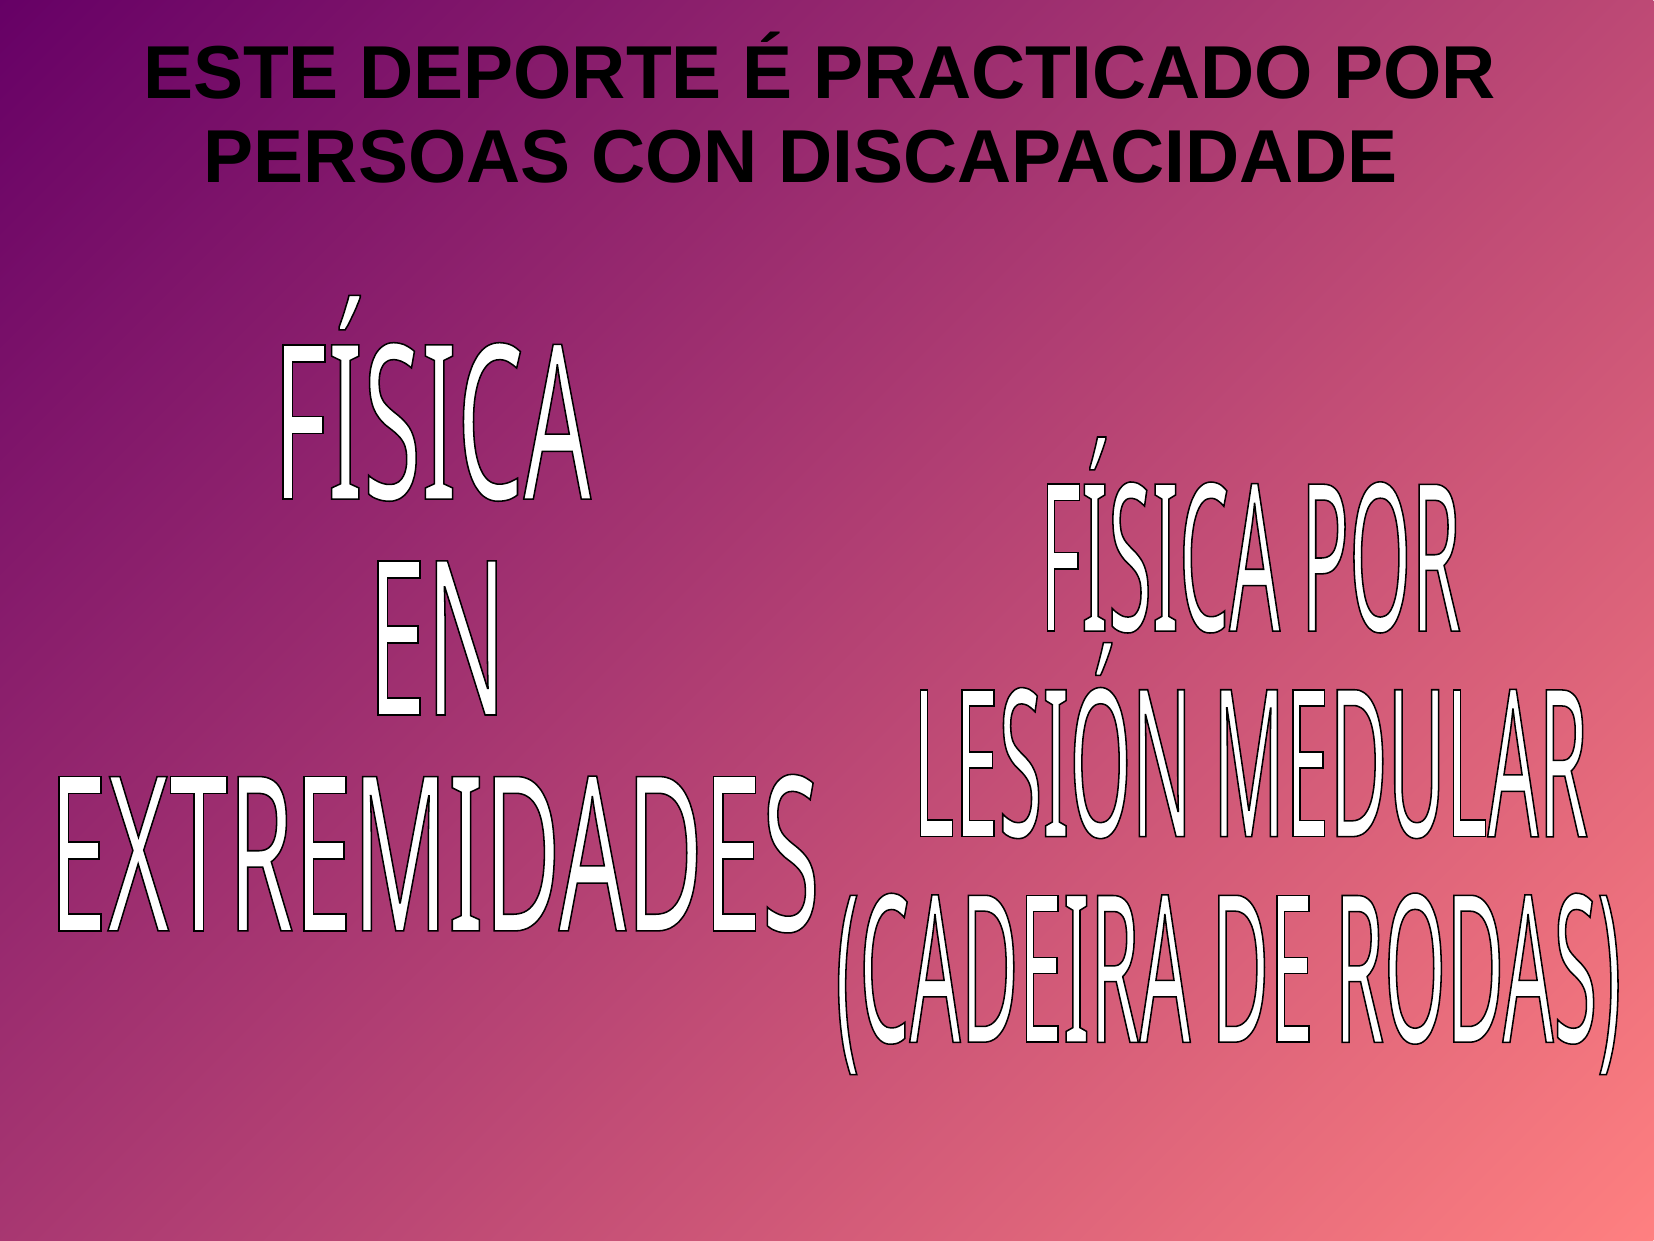

ESTE DEPORTE É PRACTICADO POR PERSOAS CON DISCAPACIDADE
FÍSICA
EN
EXTREMIDADES
 FÍSICA POR
 LESIÓN MEDULAR
(CADEIRA DE RODAS)